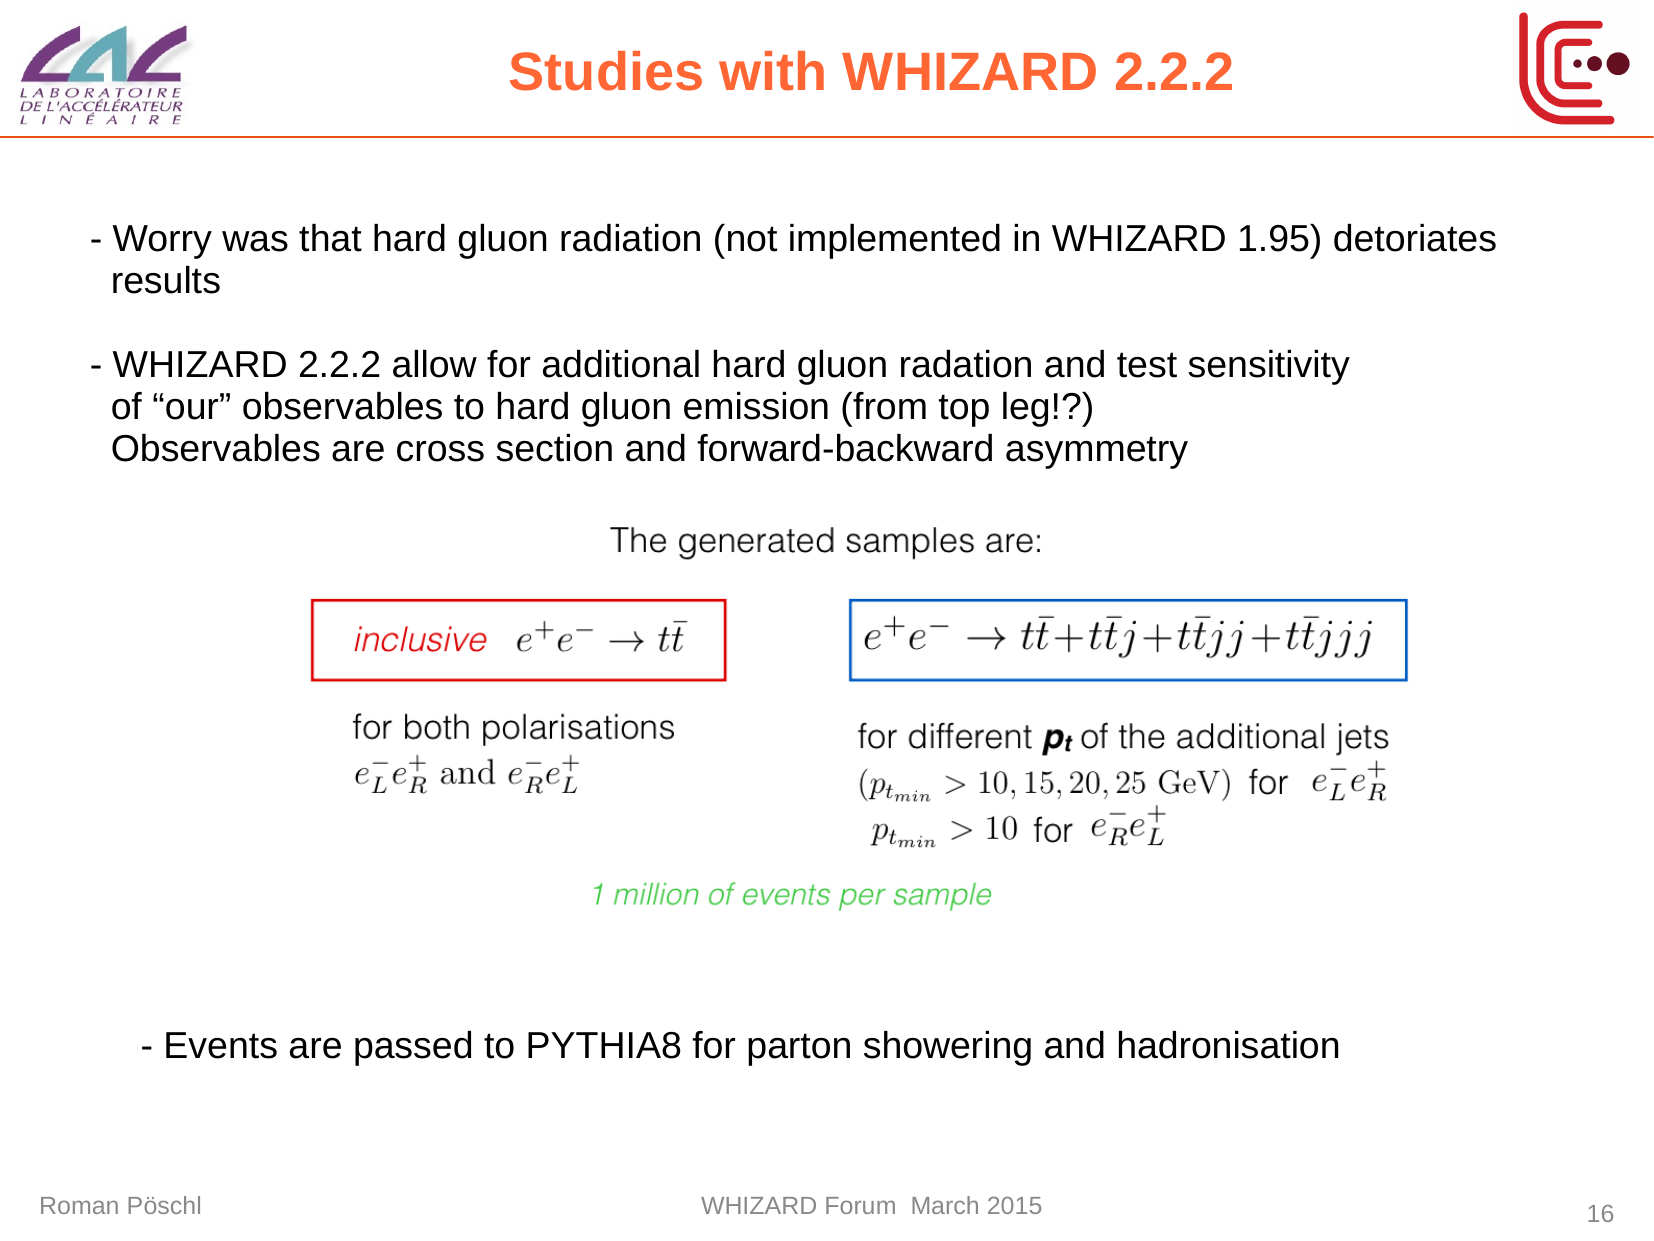

# Studies with WHIZARD 2.2.2
- Worry was that hard gluon radiation (not implemented in WHIZARD 1.95) detoriates
 results
- WHIZARD 2.2.2 allow for additional hard gluon radation and test sensitivity
 of “our” observables to hard gluon emission (from top leg!?)
 Observables are cross section and forward-backward asymmetry
- Events are passed to PYTHIA8 for parton showering and hadronisation